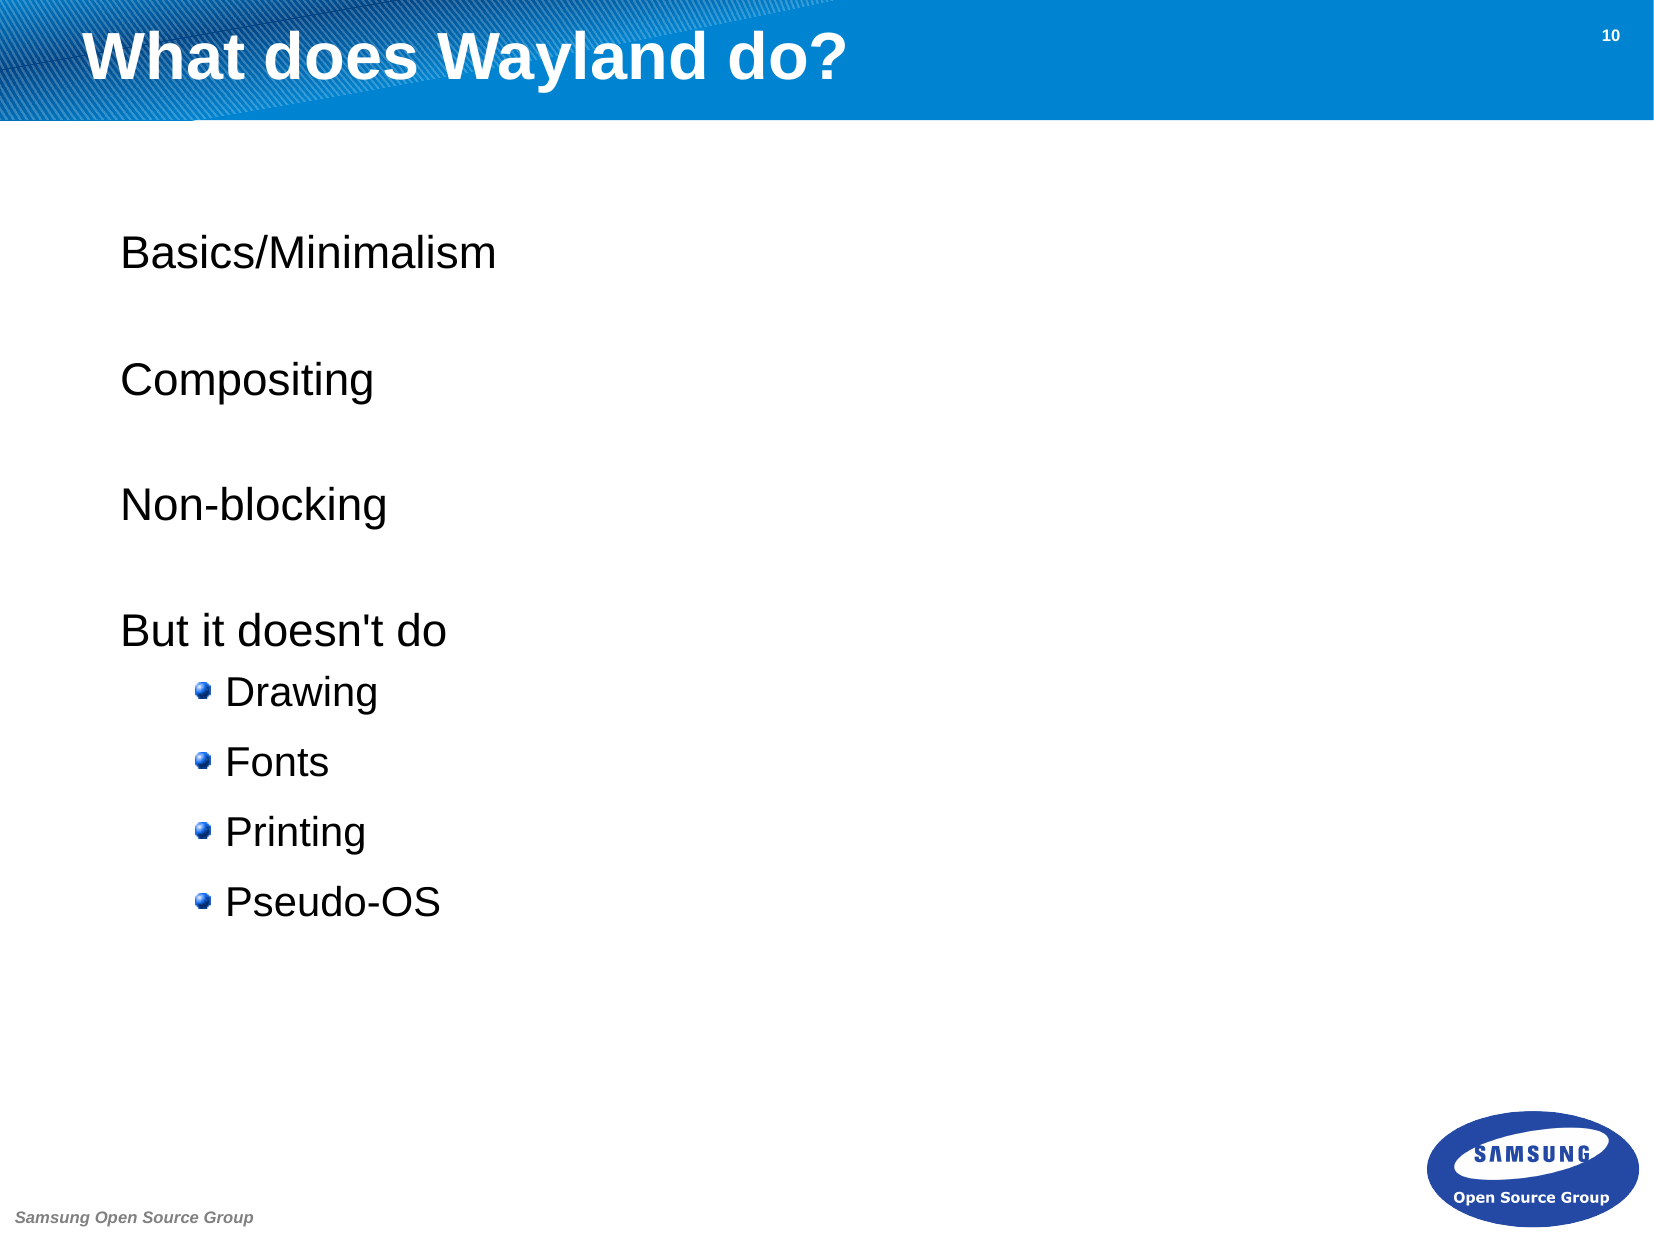

# What does Wayland do?
Basics/Minimalism
Compositing
Non-blocking
But it doesn't do
Drawing
Fonts
Printing
Pseudo-OS